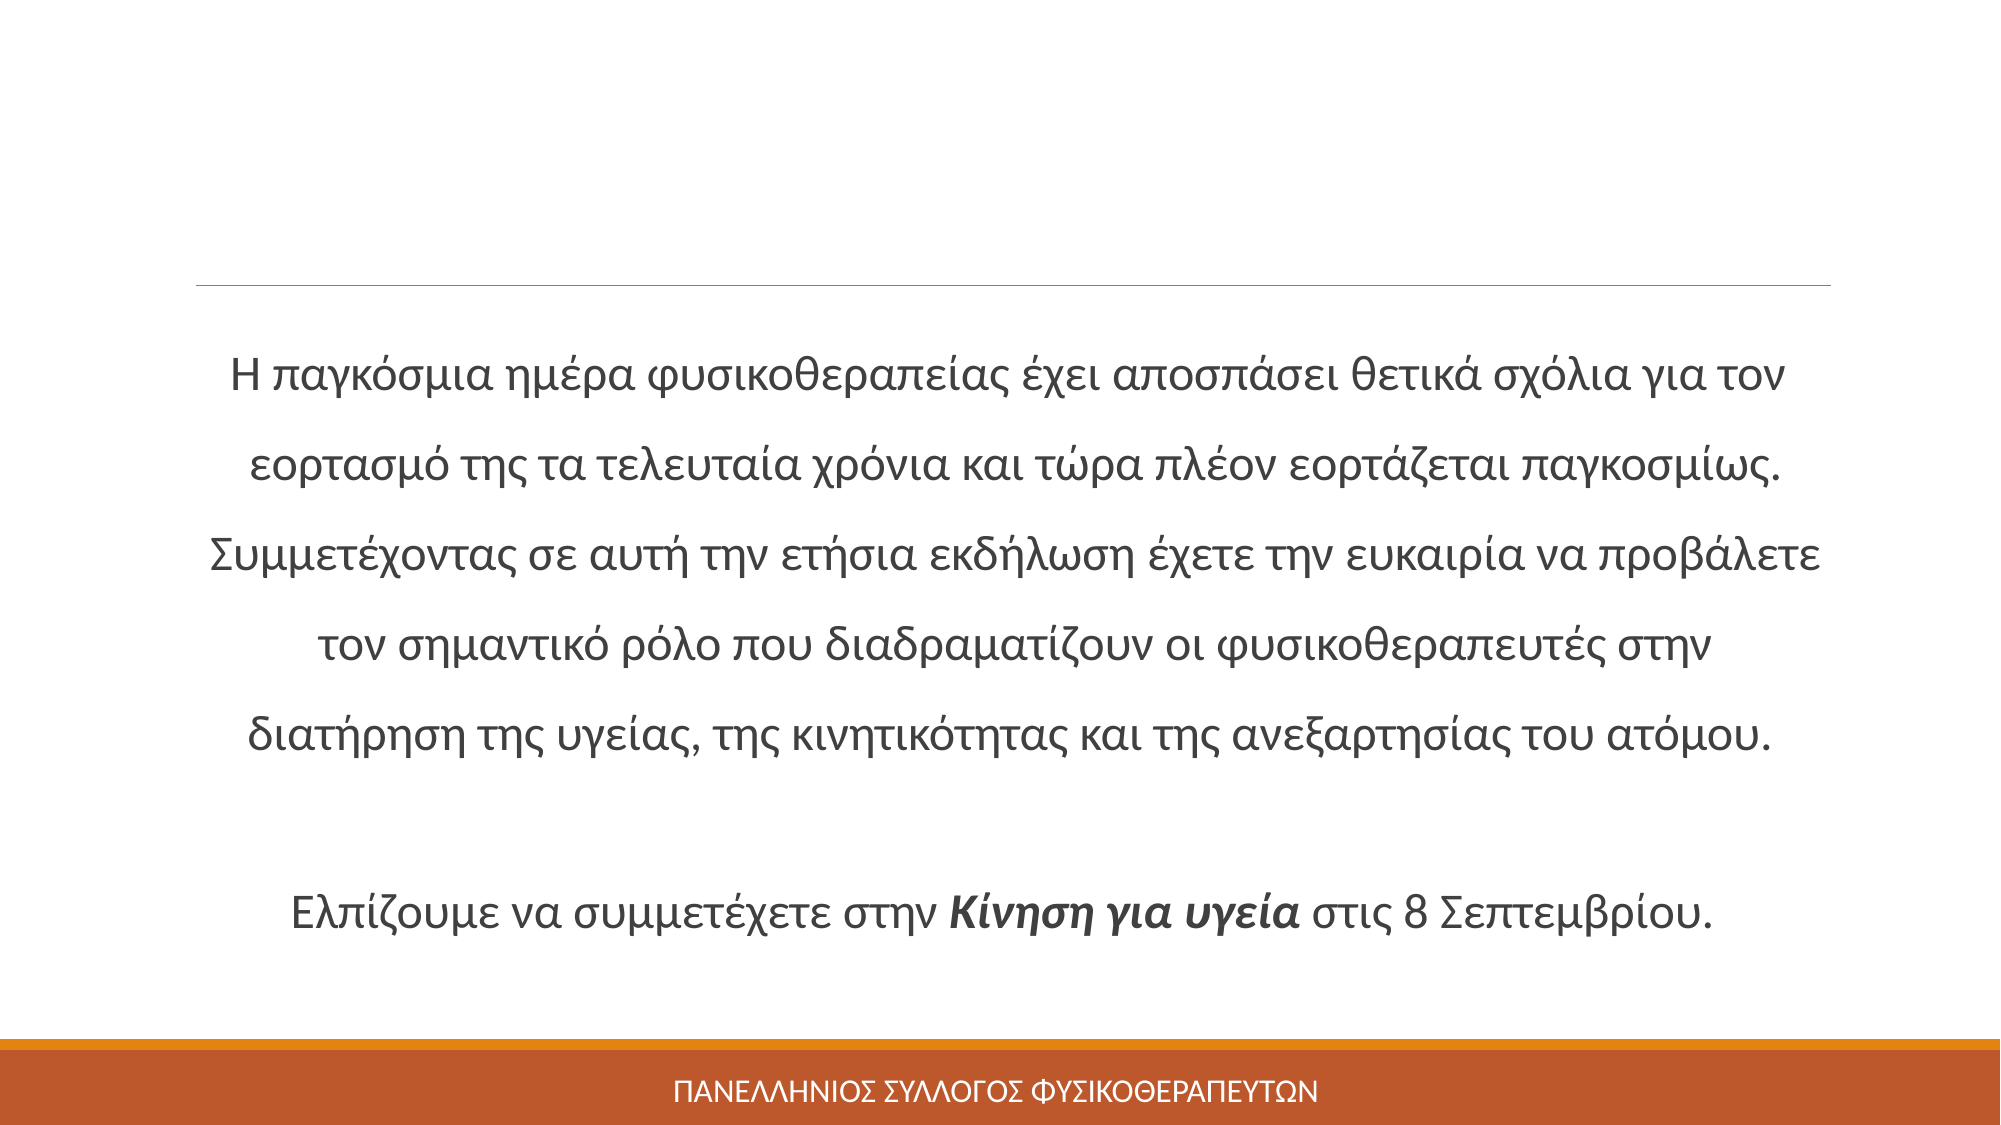

# Η παγκόσμια ημέρα φυσικοθεραπείας έχει αποσπάσει θετικά σχόλια για τον εορτασμό της τα τελευταία χρόνια και τώρα πλέον εορτάζεται παγκοσμίως. Συμμετέχοντας σε αυτή την ετήσια εκδήλωση έχετε την ευκαιρία να προβάλετε τον σημαντικό ρόλο που διαδραματίζουν οι φυσικοθεραπευτές στην διατήρηση της υγείας, της κινητικότητας και της ανεξαρτησίας του ατόμου.
Ελπίζουμε να συμμετέχετε στην Κίνηση για υγεία στις 8 Σεπτεμβρίου.
ΠΑΝΕΛΛΗΝΙΟΣ ΣΥΛΛΟΓΟΣ ΦΥΣΙΚΟΘΕΡΑΠΕΥΤΩΝ